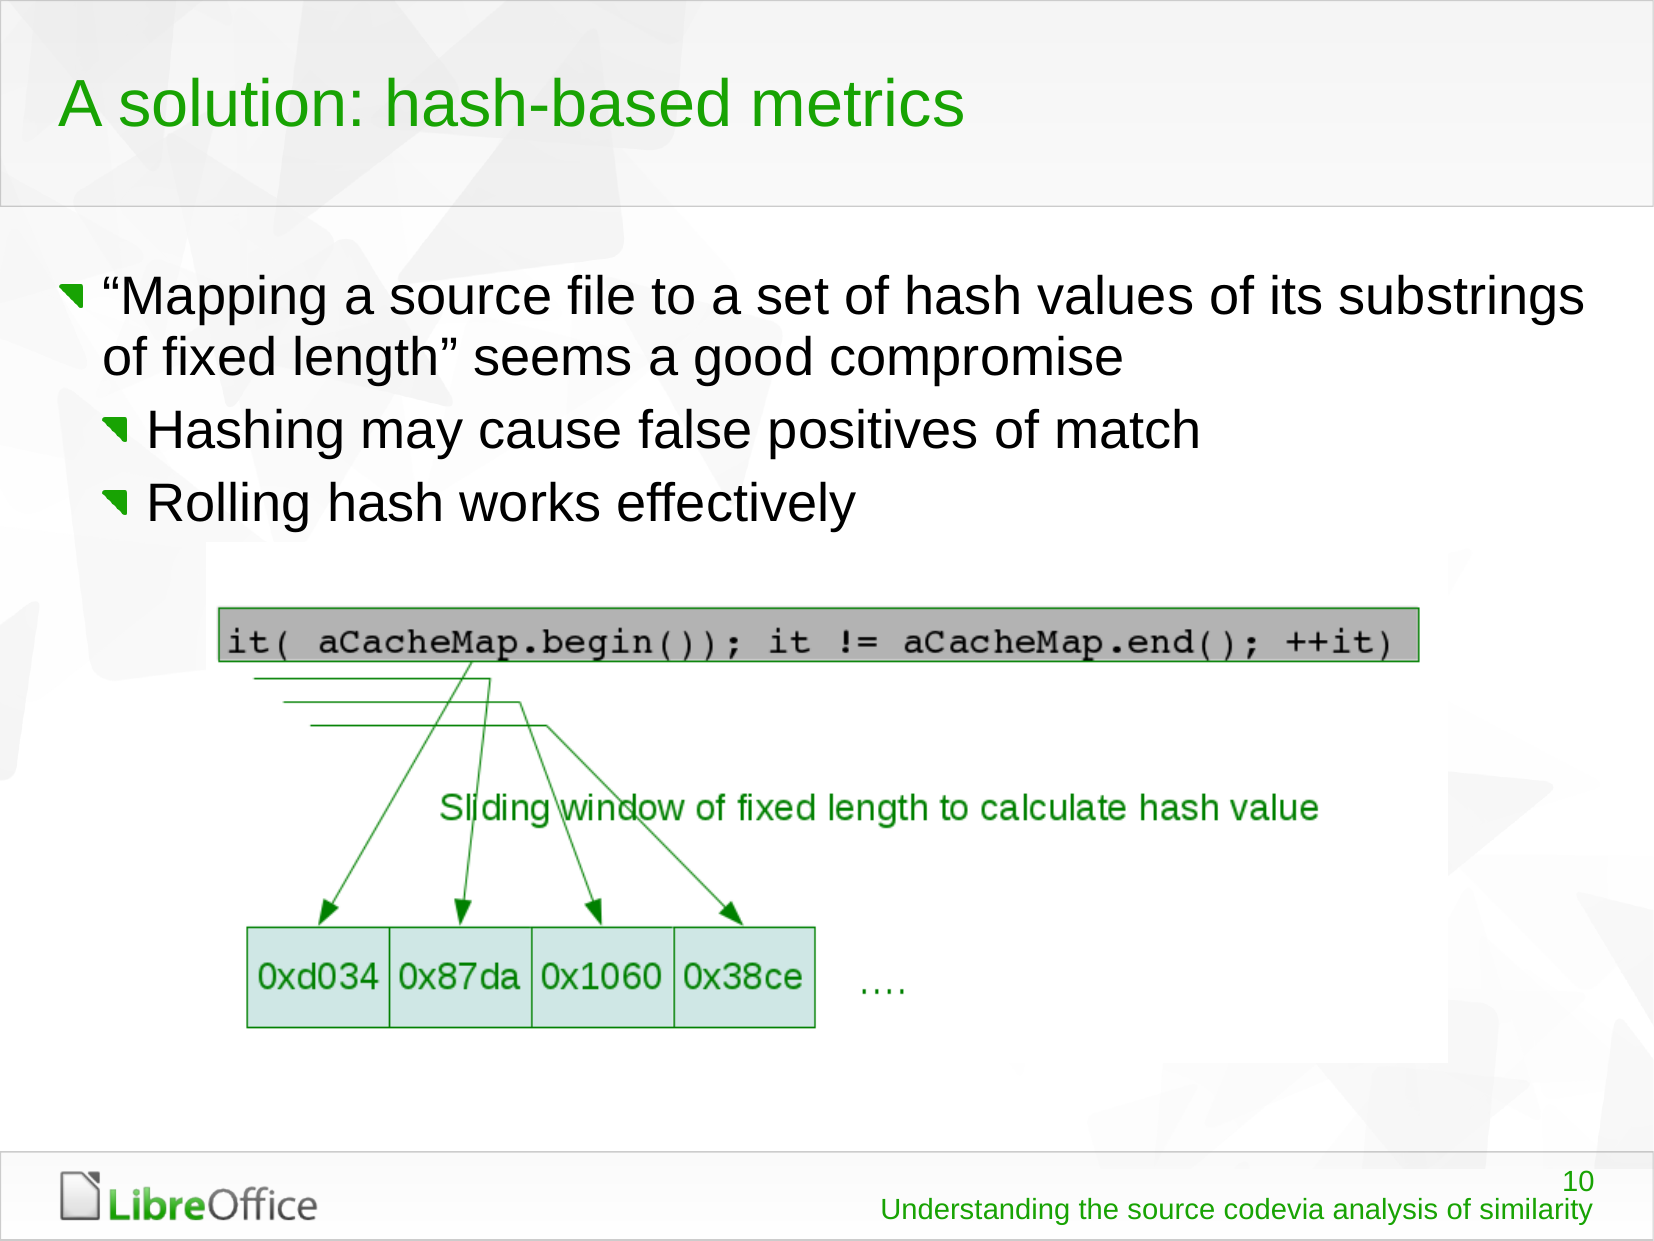

# A solution: hash-based metrics
“Mapping a source file to a set of hash values of its substrings of fixed length” seems a good compromise
Hashing may cause false positives of match
Rolling hash works effectively
10
Understanding the source codevia analysis of similarity